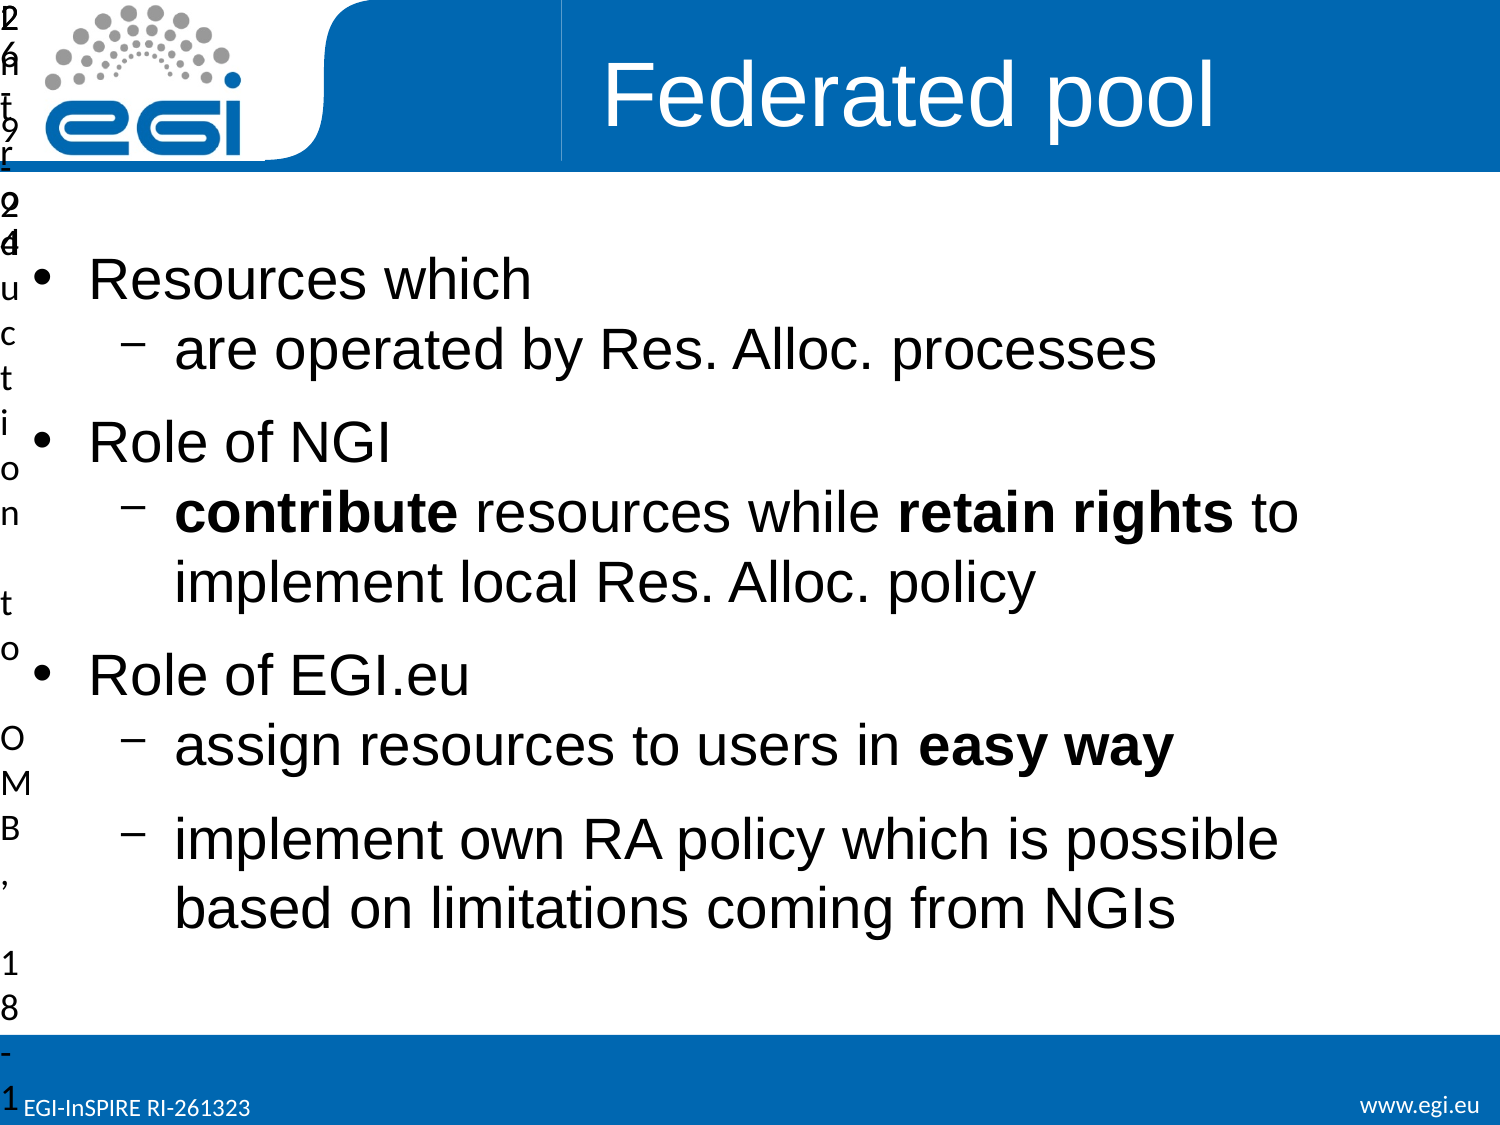

26-8-21
Introduction to OMB, 18-12-2012
# Federated pool
Resources which
are operated by Res. Alloc. processes
Role of NGI
contribute resources while retain rights to implement local Res. Alloc. policy
Role of EGI.eu
assign resources to users in easy way
implement own RA policy which is possible based on limitations coming from NGIs